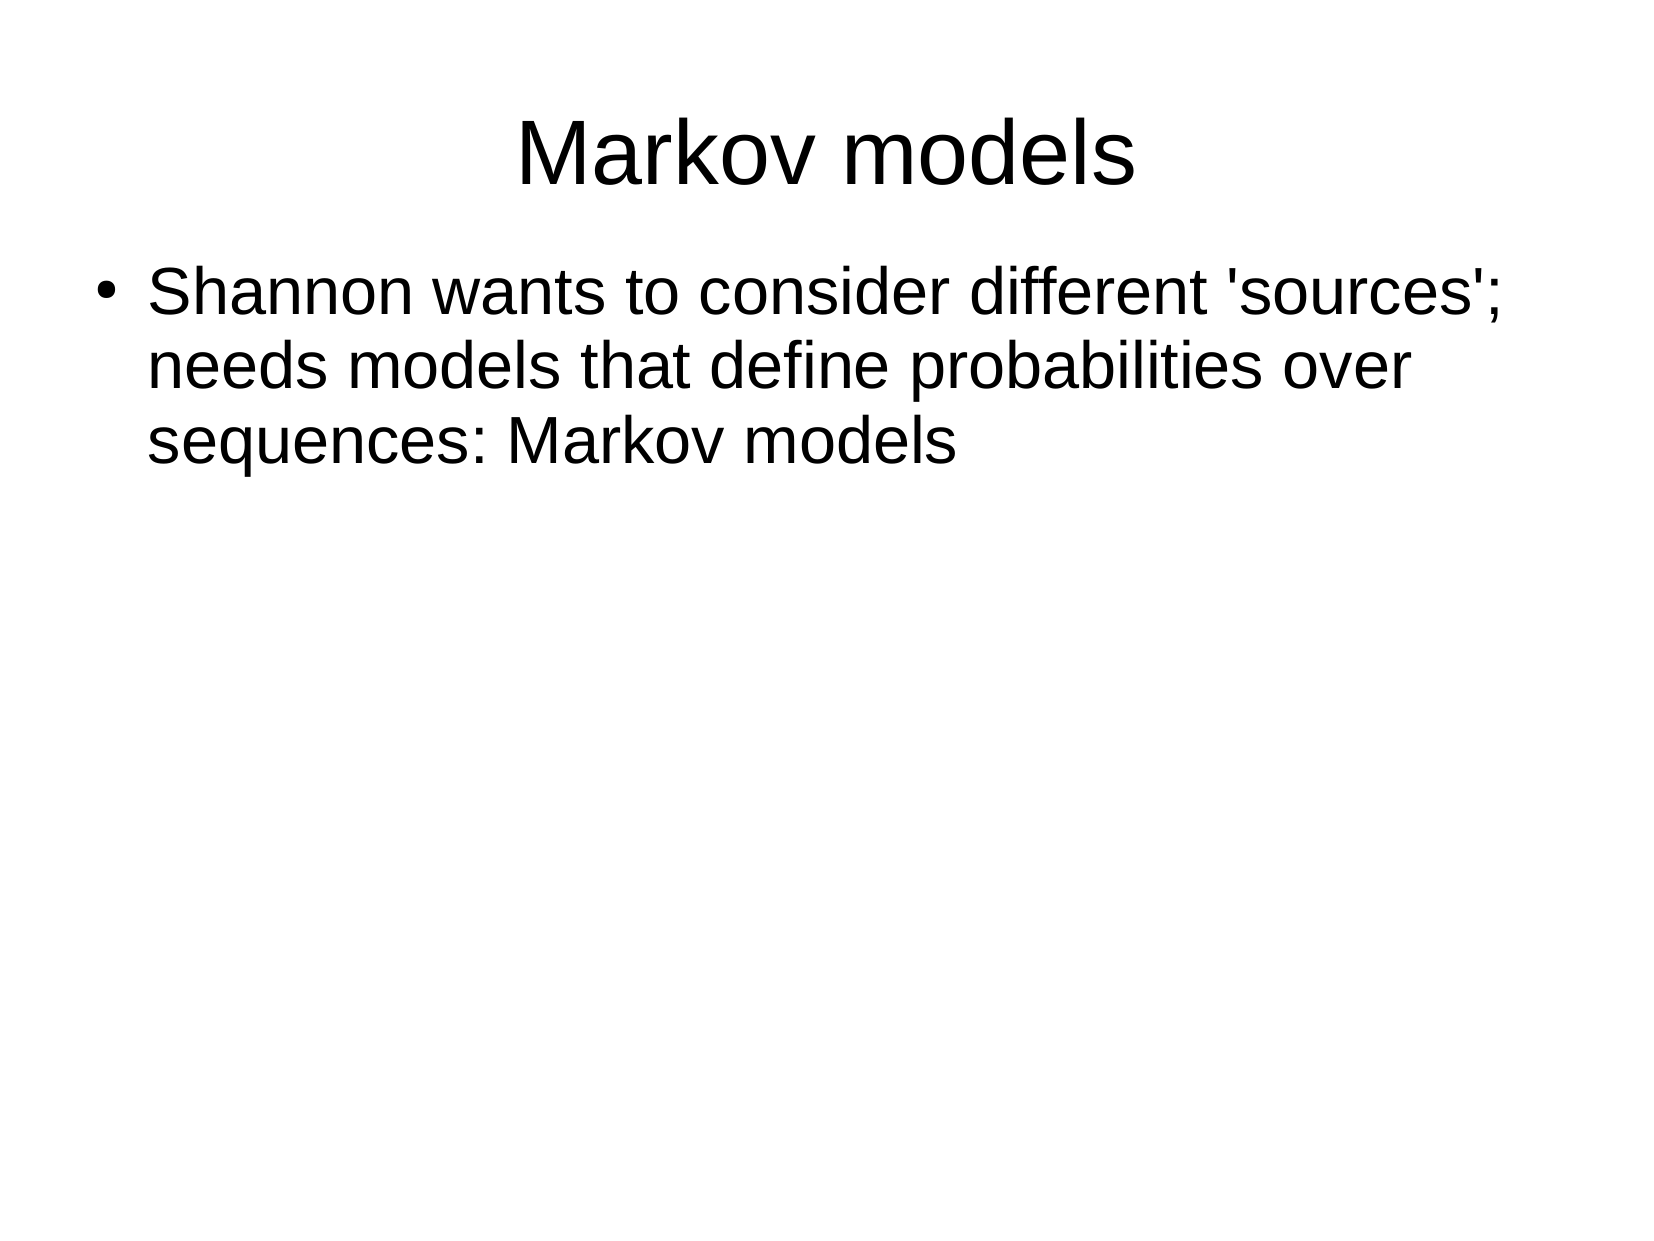

# Markov models
Shannon wants to consider different 'sources'; needs models that define probabilities over sequences: Markov models